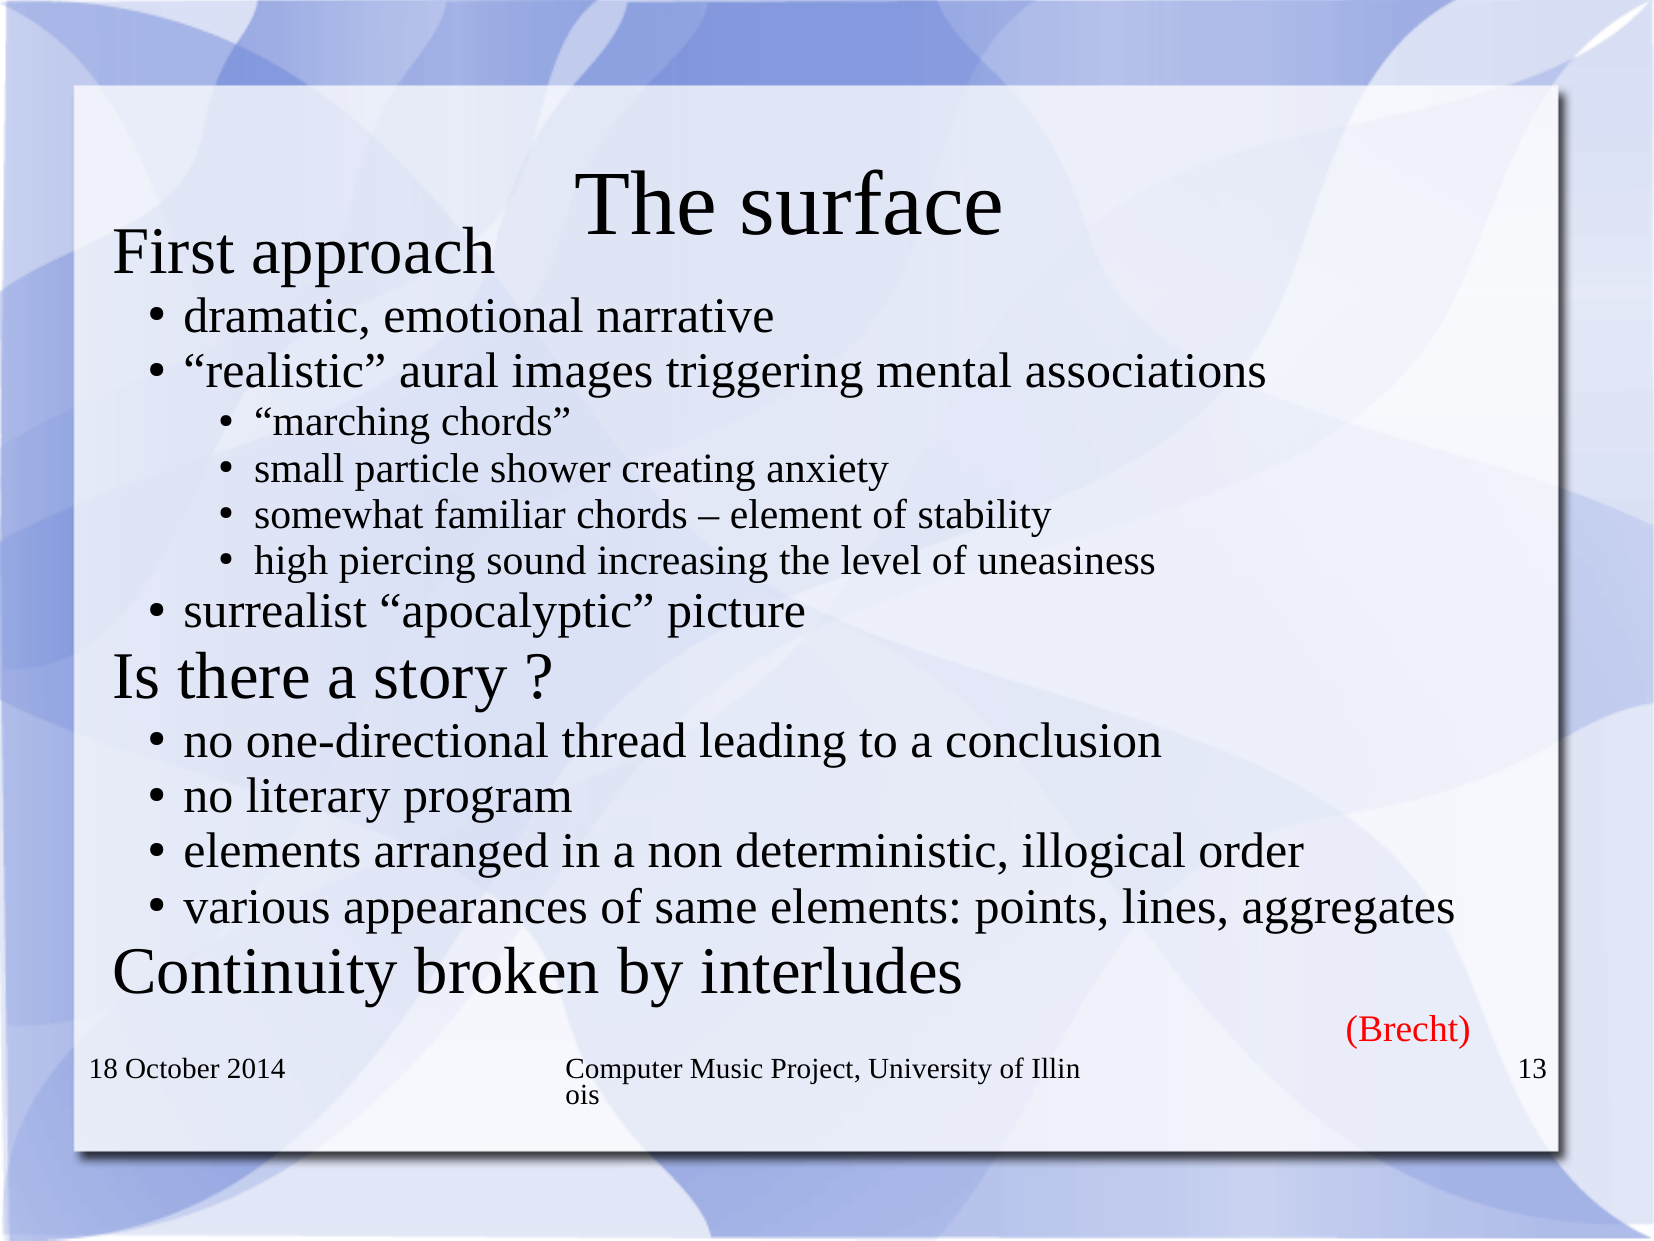

# The surface
First approach
dramatic, emotional narrative
“realistic” aural images triggering mental associations
“marching chords”
small particle shower creating anxiety
somewhat familiar chords – element of stability
high piercing sound increasing the level of uneasiness
surrealist “apocalyptic” picture
Is there a story ?
no one-directional thread leading to a conclusion
no literary program
elements arranged in a non deterministic, illogical order
various appearances of same elements: points, lines, aggregates
Continuity broken by interludes
(Brecht)
18 October 2014
Computer Music Project, University of Illinois
13